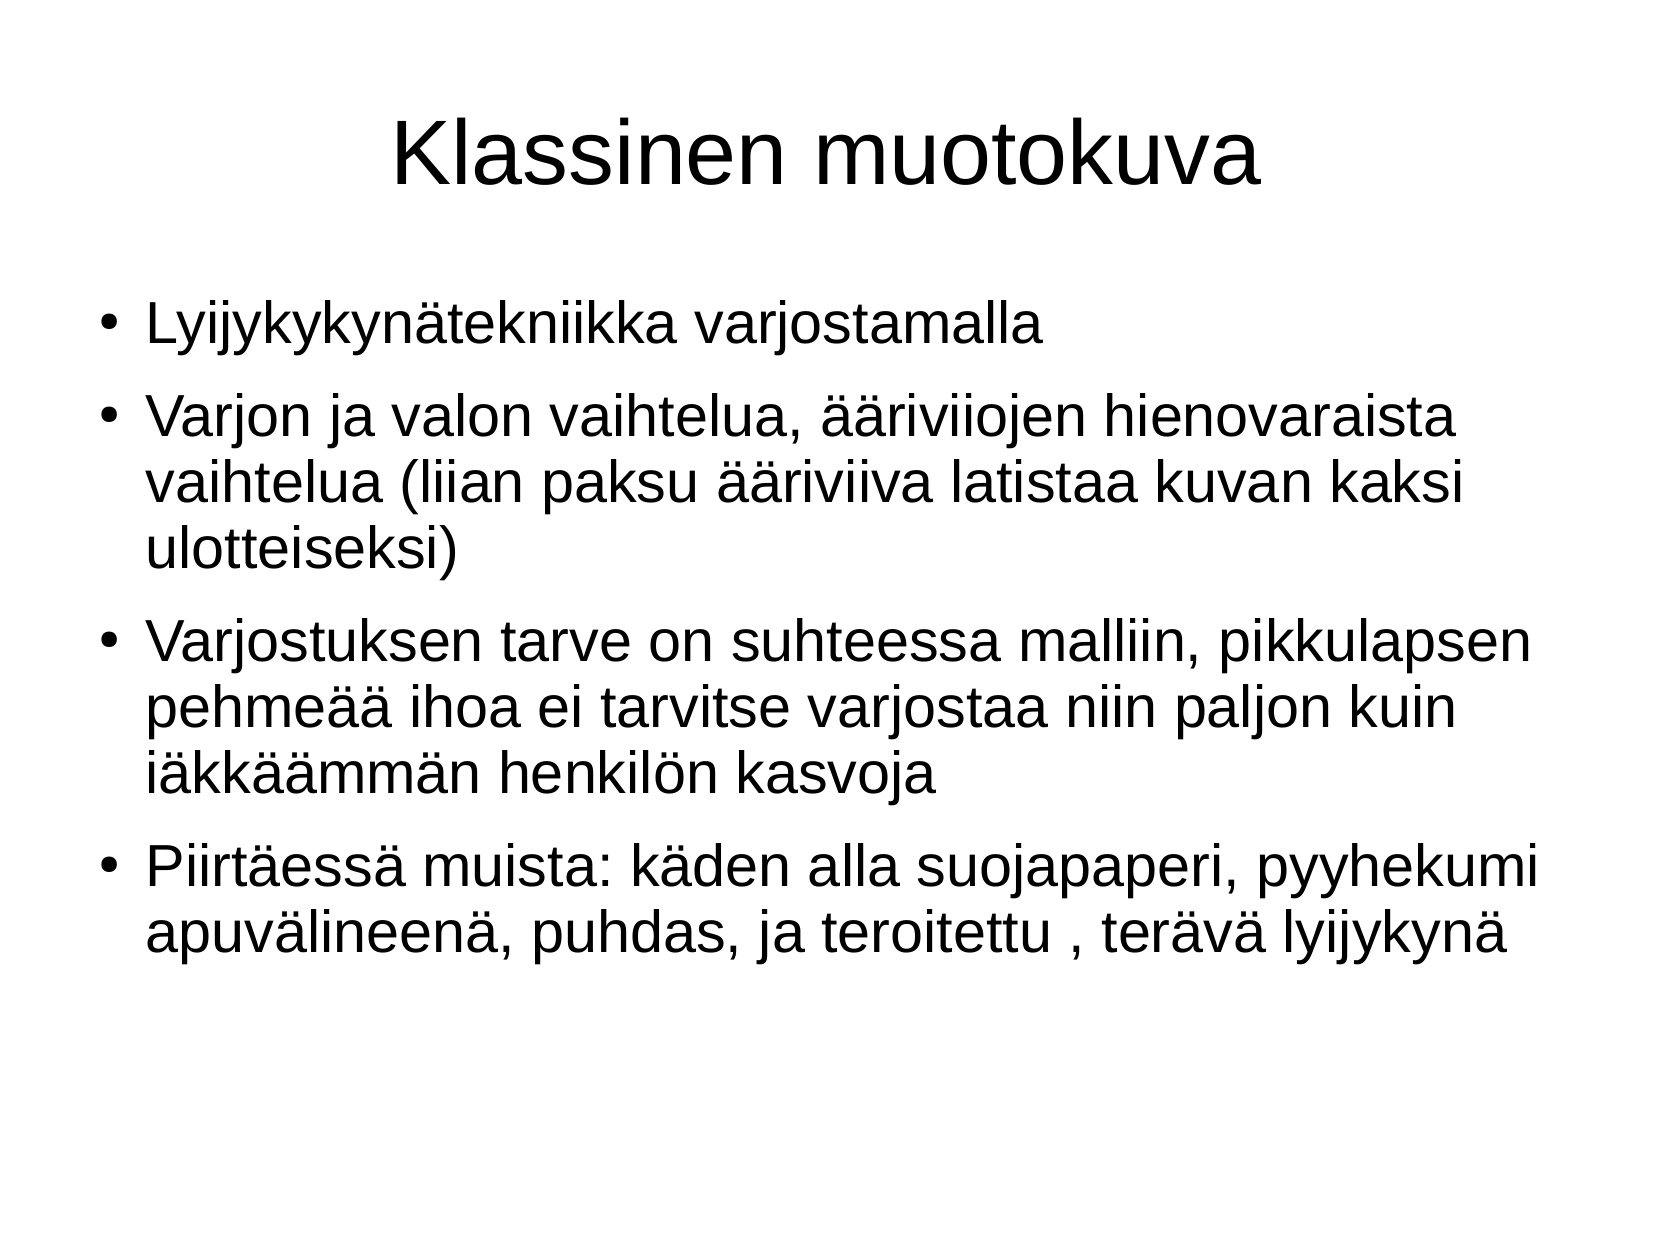

# Klassinen muotokuva
Lyijykykynätekniikka varjostamalla
Varjon ja valon vaihtelua, ääriviiojen hienovaraista vaihtelua (liian paksu ääriviiva latistaa kuvan kaksi ulotteiseksi)
Varjostuksen tarve on suhteessa malliin, pikkulapsen pehmeää ihoa ei tarvitse varjostaa niin paljon kuin iäkkäämmän henkilön kasvoja
Piirtäessä muista: käden alla suojapaperi, pyyhekumi apuvälineenä, puhdas, ja teroitettu , terävä lyijykynä